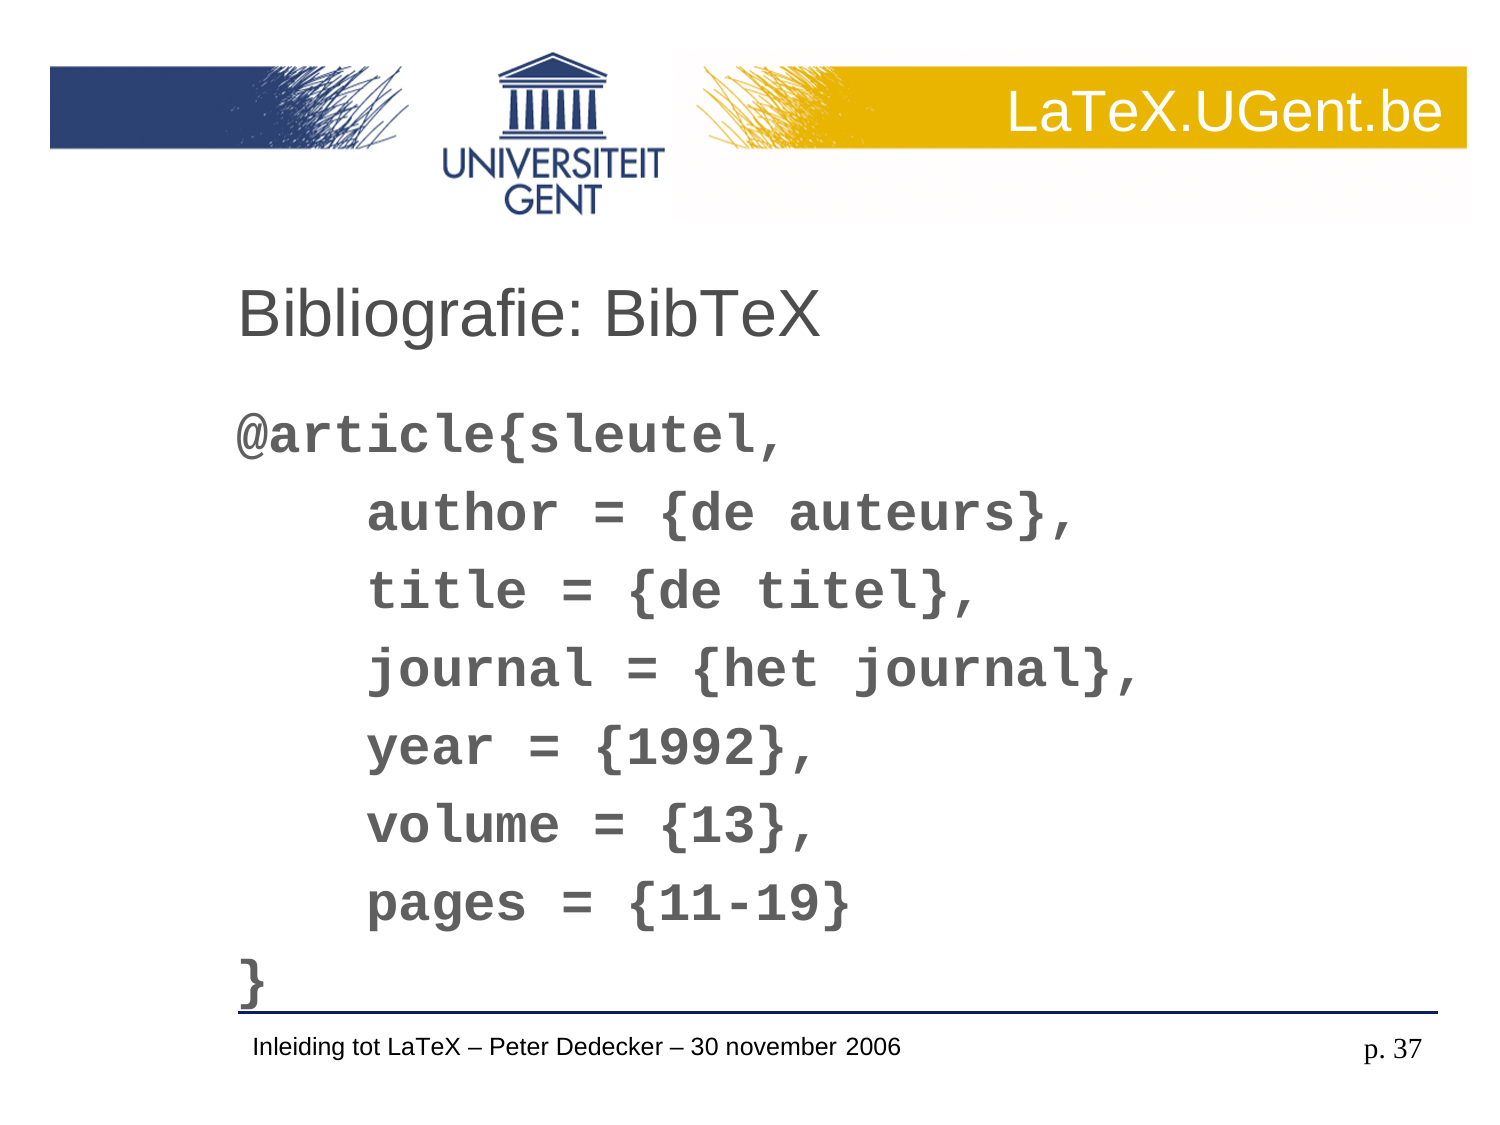

# Bibliografie: BibTeX
@article{sleutel,
 author = {de auteurs},
 title = {de titel},
 journal = {het journal},
 year = {1992},
 volume = {13},
 pages = {11-19}
}
37